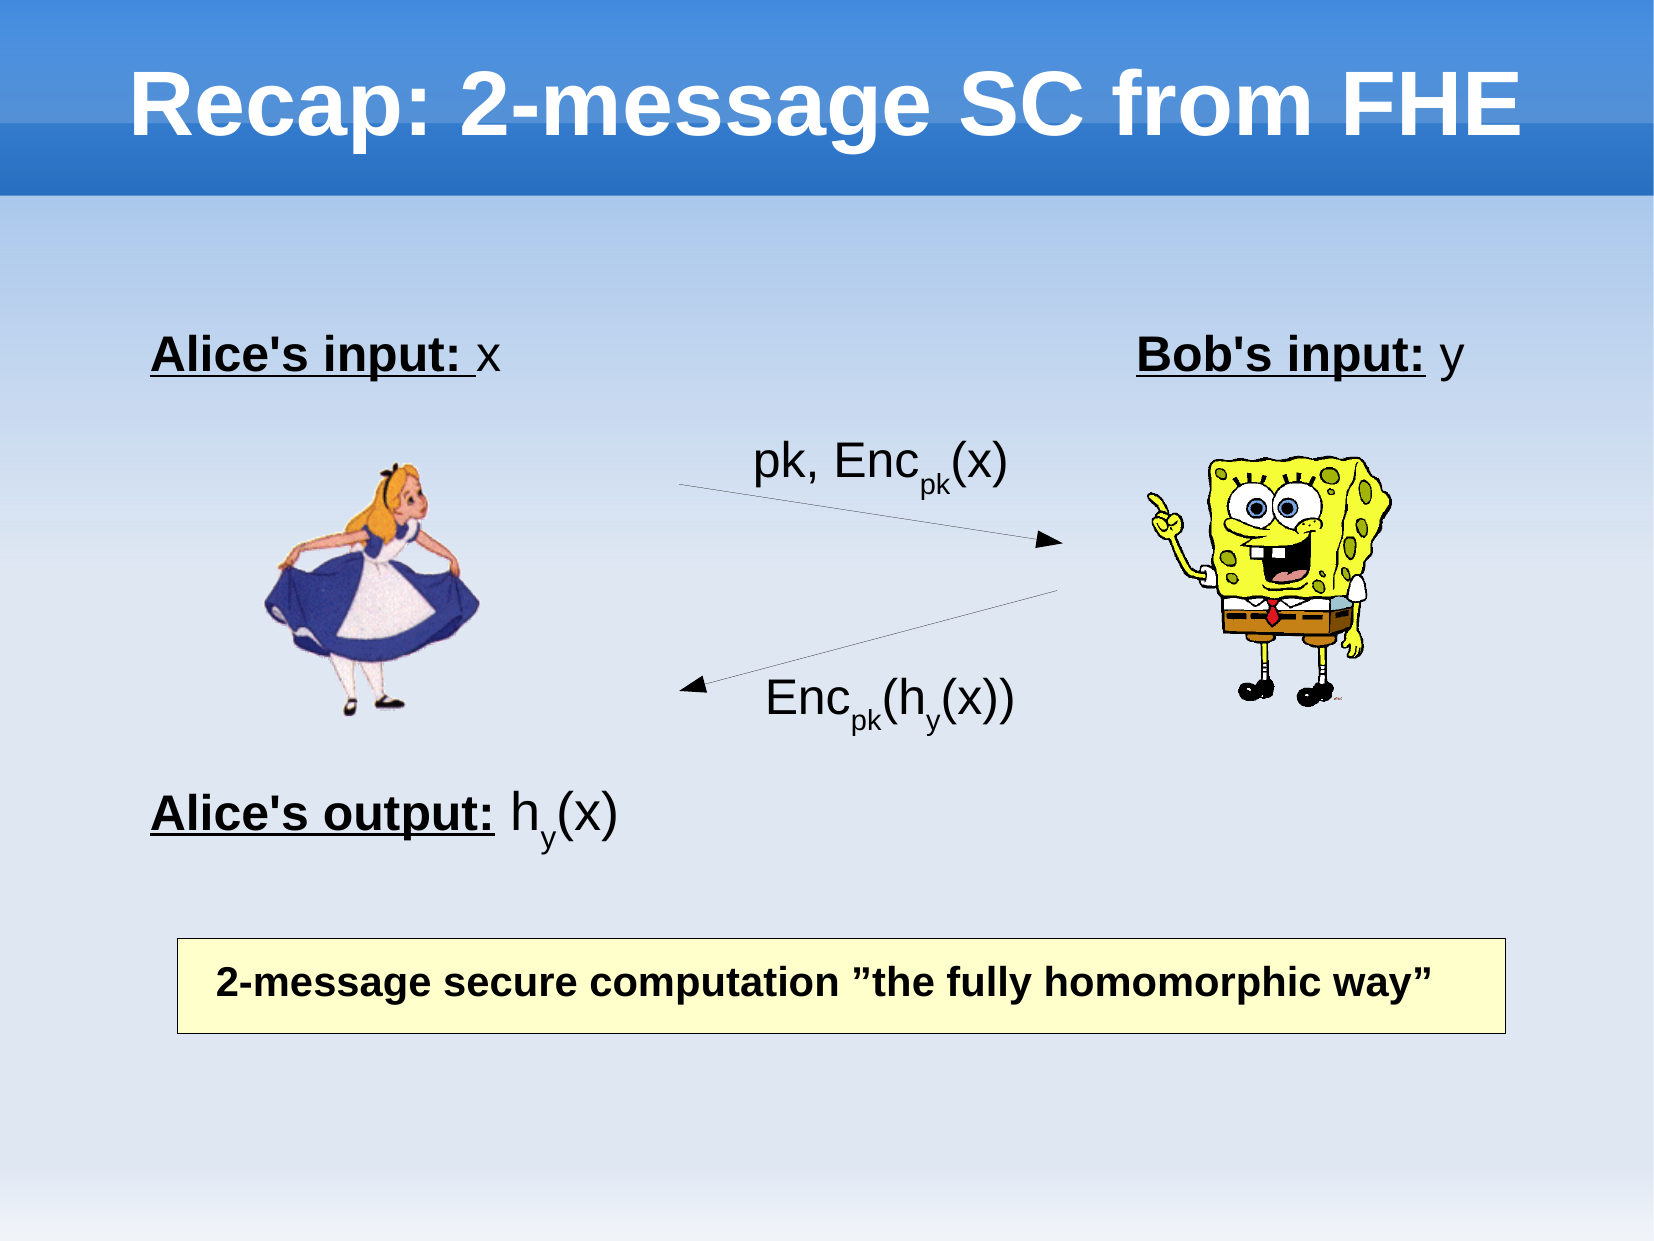

# Recap: 2-message SC from FHE
Alice's input: x
Alice's output: hy(x)
Bob's input: y
pk, Encpk(x)
Encpk(hy(x))
2-message secure computation ”the fully homomorphic way”